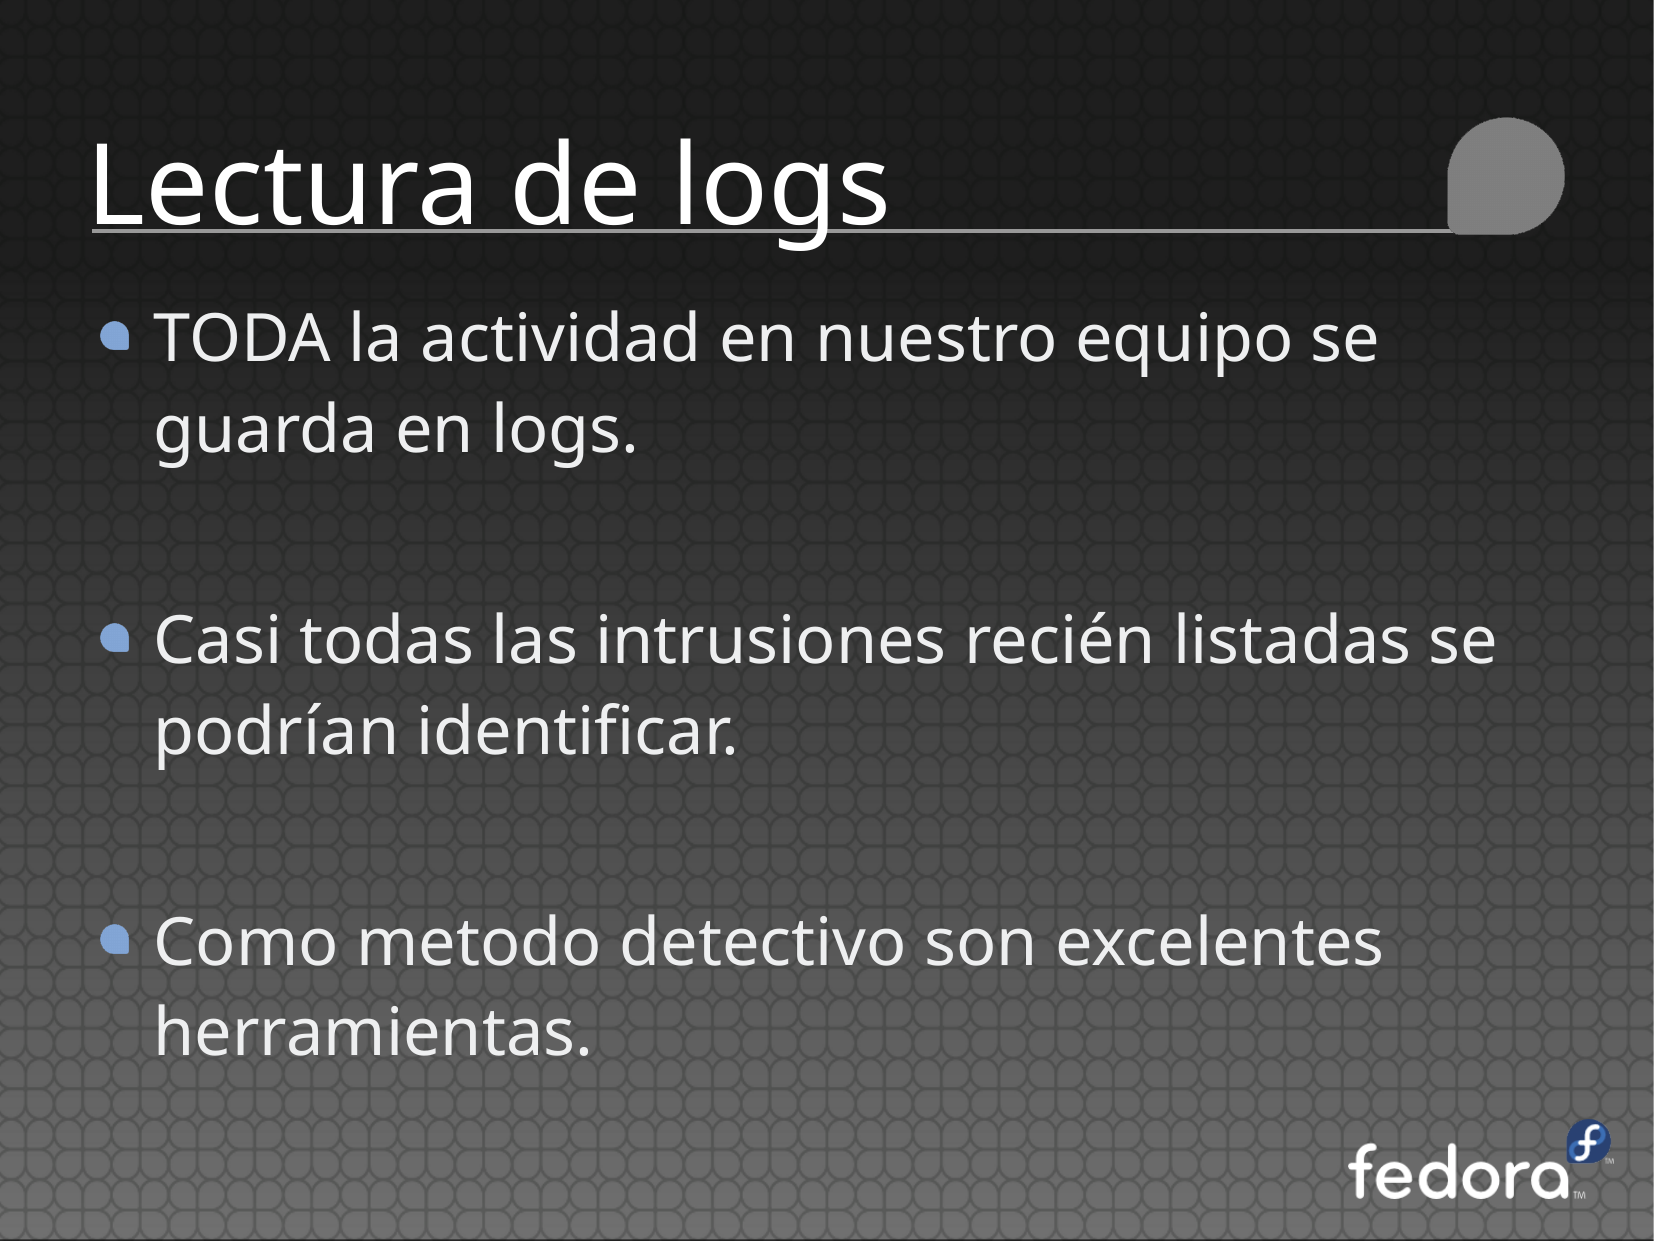

# Lectura de logs
TODA la actividad en nuestro equipo se guarda en logs.
Casi todas las intrusiones recién listadas se podrían identificar.
Como metodo detectivo son excelentes herramientas.